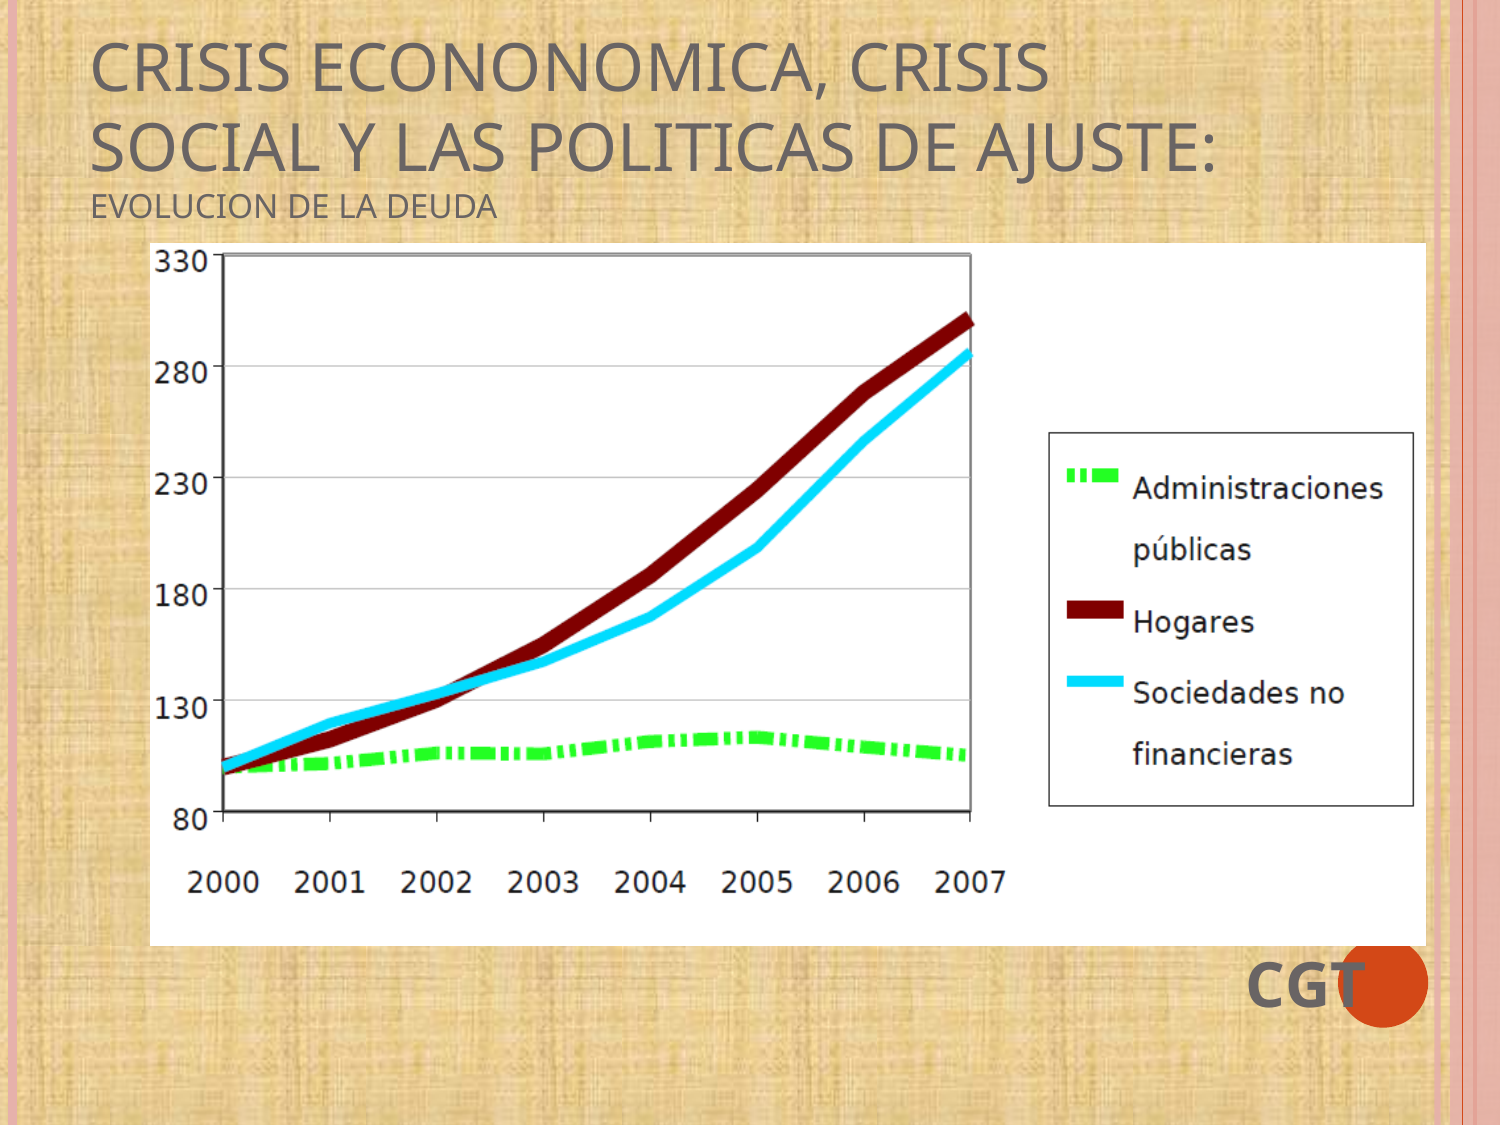

# CRISIS ECONONOMICA, CRISIS SOCIAL Y LAS POLITICAS DE AJUSTE: EVOLUCION DE LA DEUDA
CGT